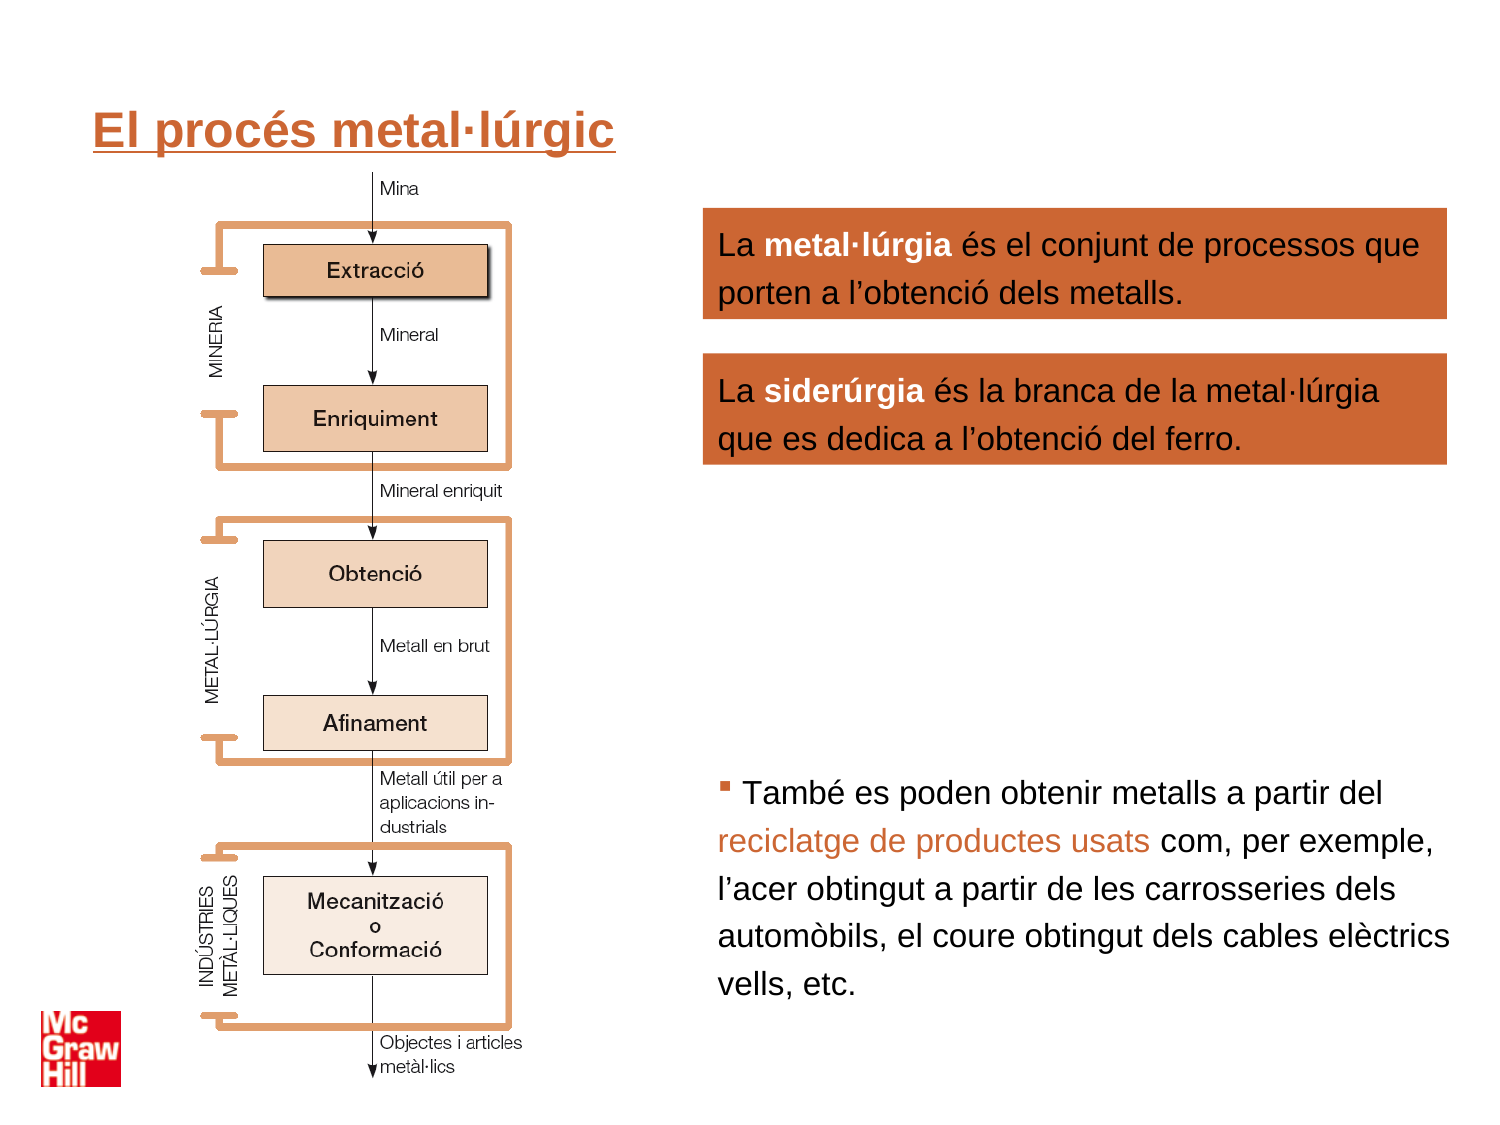

El procés metal·lúrgic
La metal·lúrgia és el conjunt de processos que porten a l’obtenció dels metalls.
La siderúrgia és la branca de la metal·lúrgia que es dedica a l’obtenció del ferro.
 També es poden obtenir metalls a partir del reciclatge de productes usats com, per exemple, l’acer obtingut a partir de les carrosseries dels automòbils, el coure obtingut dels cables elèctrics vells, etc.